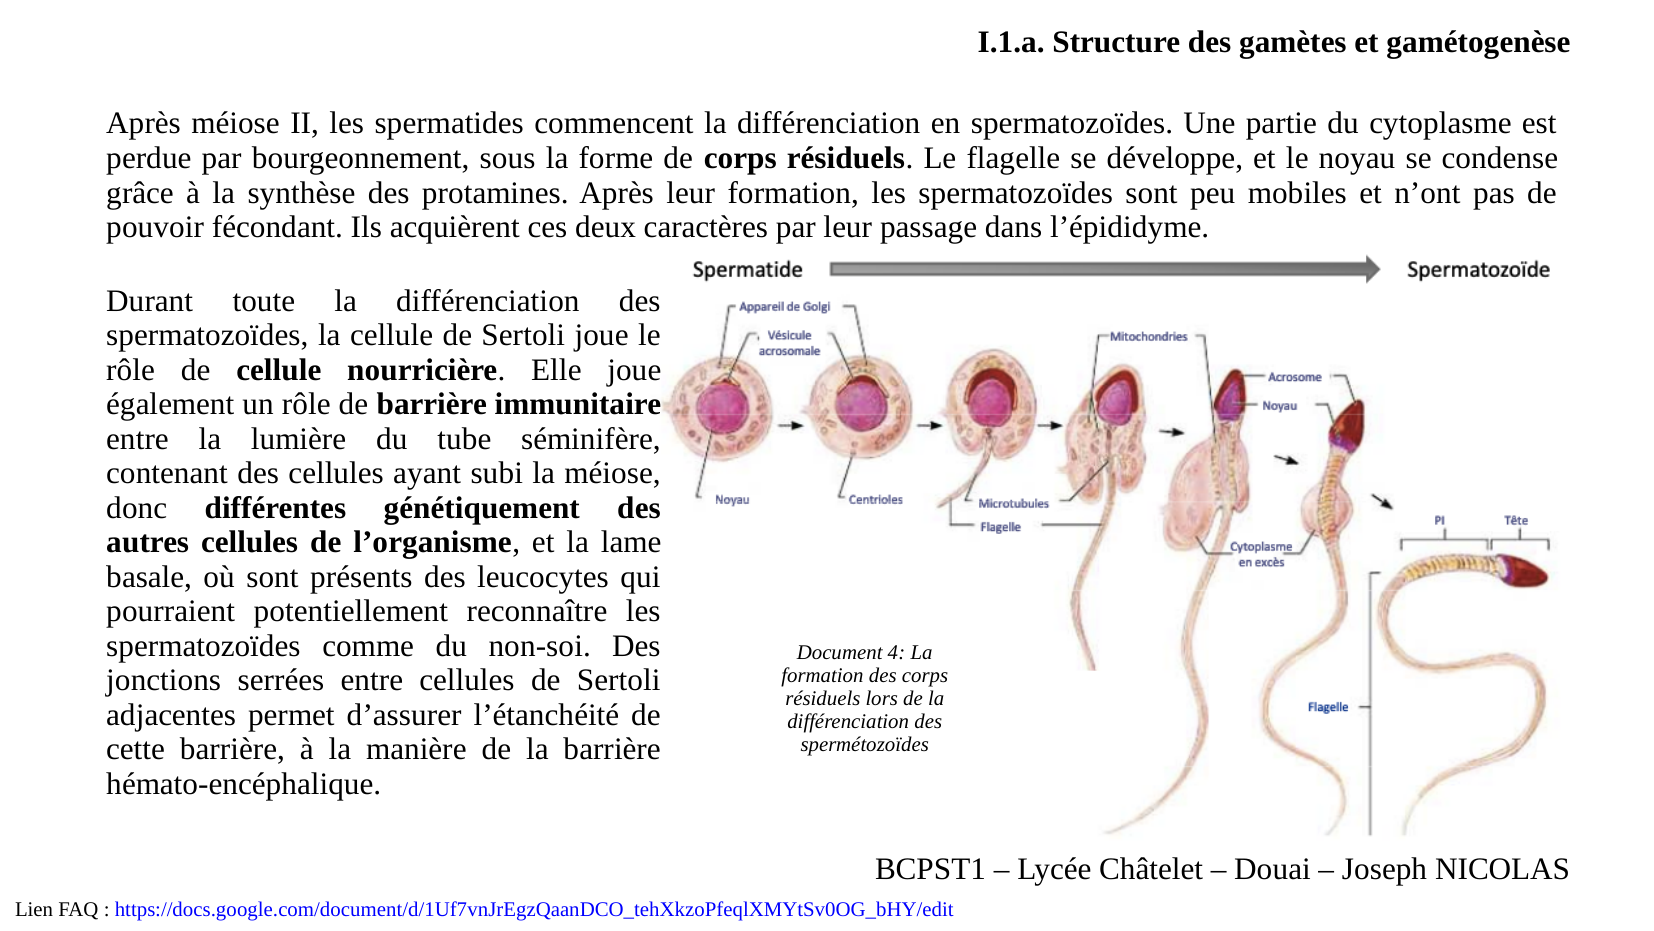

I.1.a. Structure des gamètes et gamétogenèse
Après méiose II, les spermatides commencent la différenciation en spermatozoïdes. Une partie du cytoplasme est perdue par bourgeonnement, sous la forme de corps résiduels. Le flagelle se développe, et le noyau se condense grâce à la synthèse des protamines. Après leur formation, les spermatozoïdes sont peu mobiles et n’ont pas de pouvoir fécondant. Ils acquièrent ces deux caractères par leur passage dans l’épididyme.
Durant toute la différenciation des spermatozoïdes, la cellule de Sertoli joue le rôle de cellule nourricière. Elle joue également un rôle de barrière immunitaire entre la lumière du tube séminifère, contenant des cellules ayant subi la méiose, donc différentes génétiquement des autres cellules de l’organisme, et la lame basale, où sont présents des leucocytes qui pourraient potentiellement reconnaître les spermatozoïdes comme du non-soi. Des jonctions serrées entre cellules de Sertoli adjacentes permet d’assurer l’étanchéité de cette barrière, à la manière de la barrière hémato-encéphalique.
Document 4: La formation des corps résiduels lors de la différenciation des spermétozoïdes
BCPST1 – Lycée Châtelet – Douai – Joseph NICOLAS
Lien FAQ : https://docs.google.com/document/d/1Uf7vnJrEgzQaanDCO_tehXkzoPfeqlXMYtSv0OG_bHY/edit